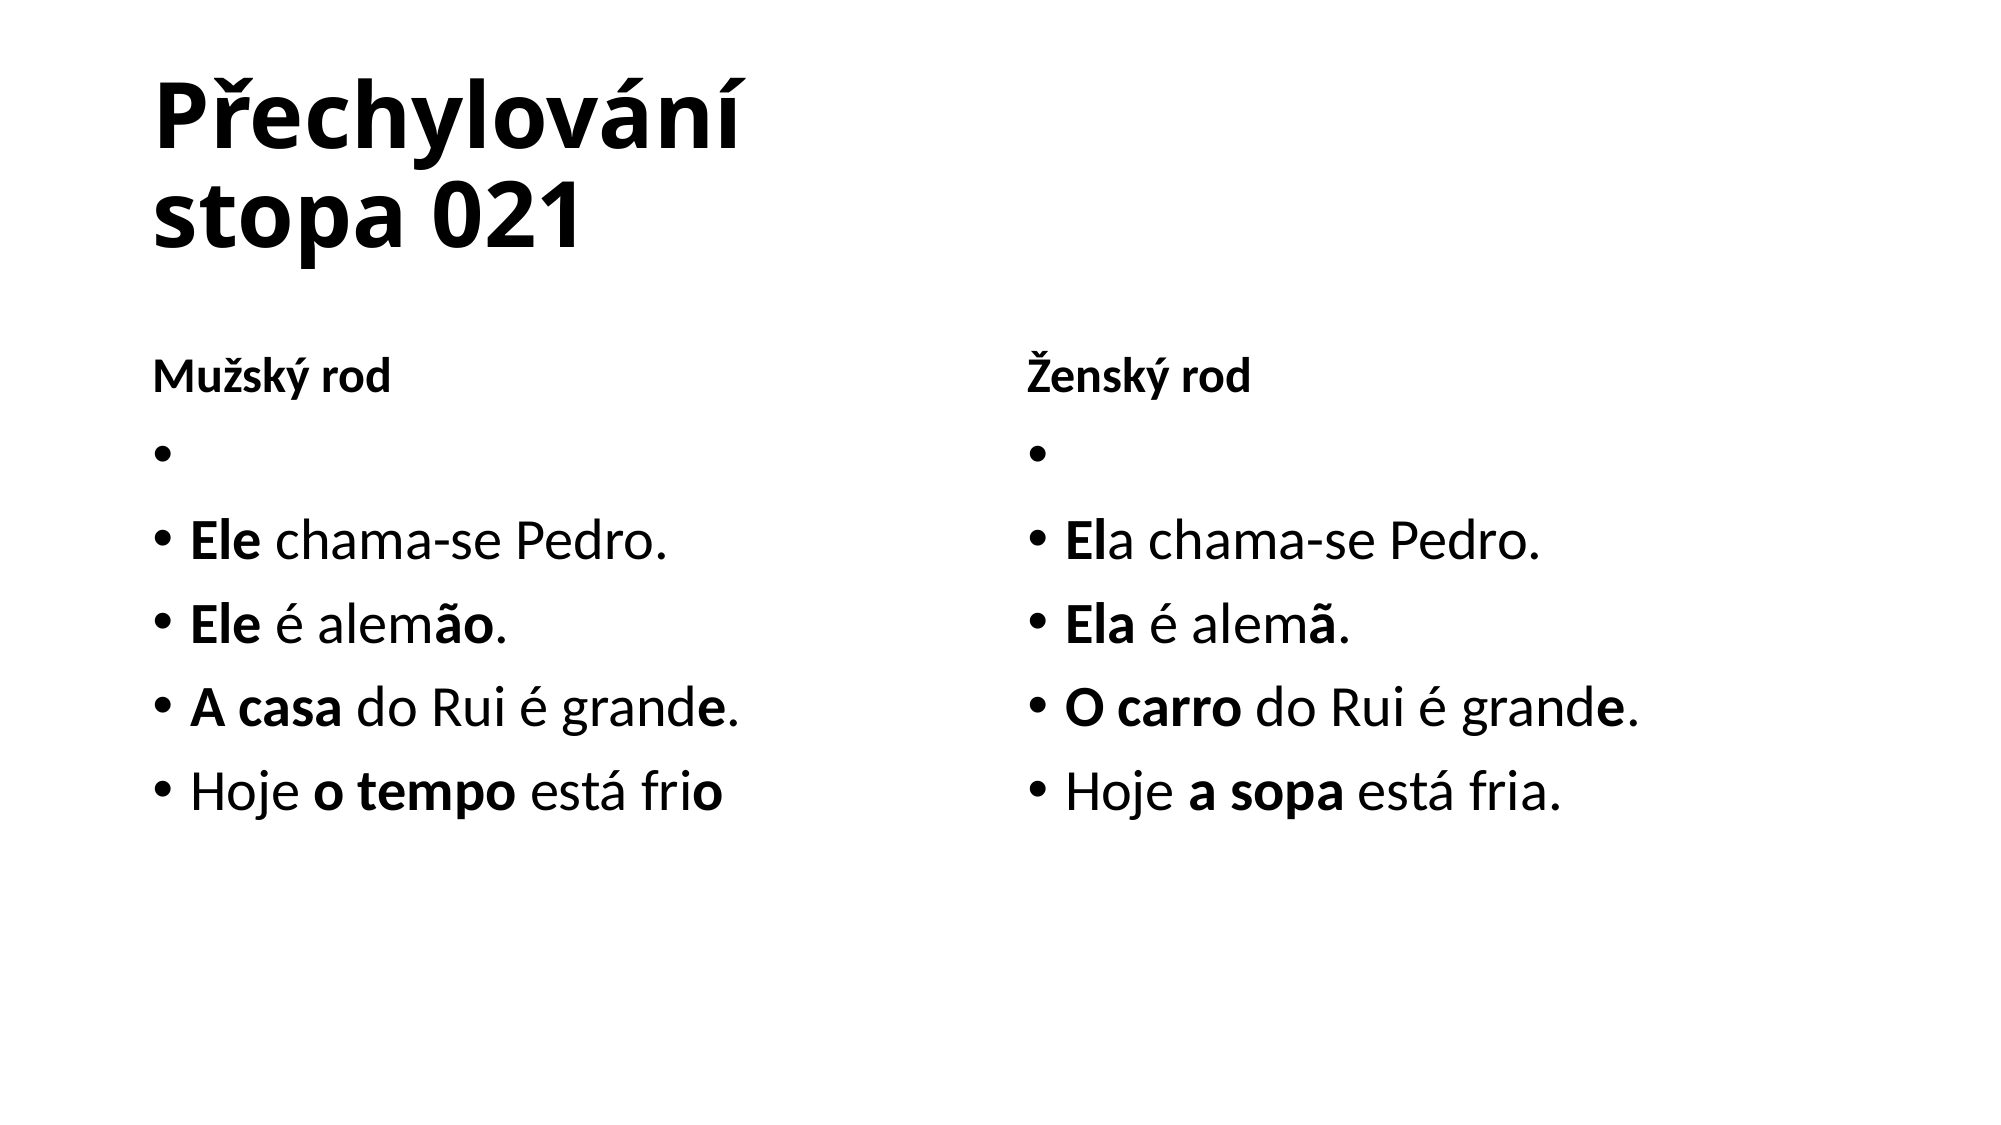

# Přechylování stopa 021
Mužský rod
Ženský rod
Ele chama-se Pedro.
Ele é alemão.
A casa do Rui é grande.
Hoje o tempo está frio
Ela chama-se Pedro.
Ela é alemã.
O carro do Rui é grande.
Hoje a sopa está fria.